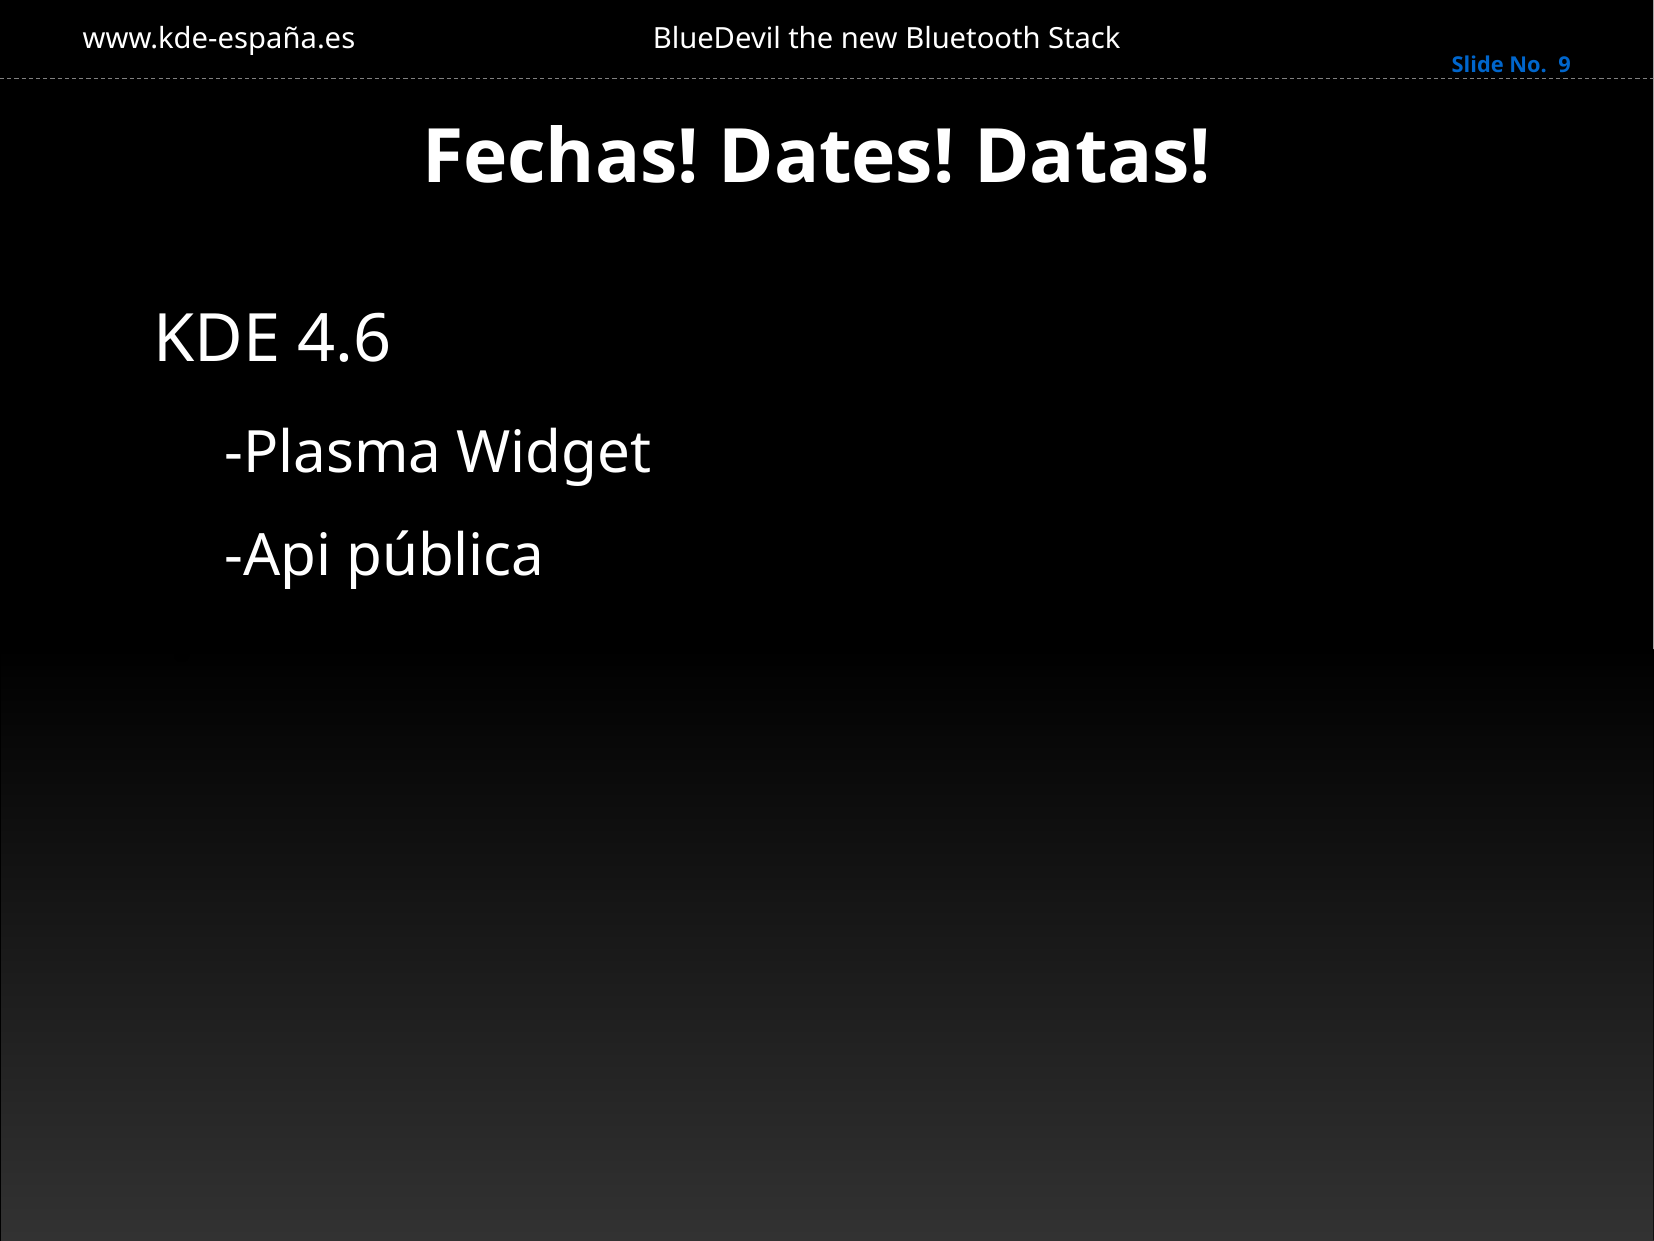

9
# Fechas! Dates! Datas!
KDE 4.6
-Plasma Widget
-Api pública